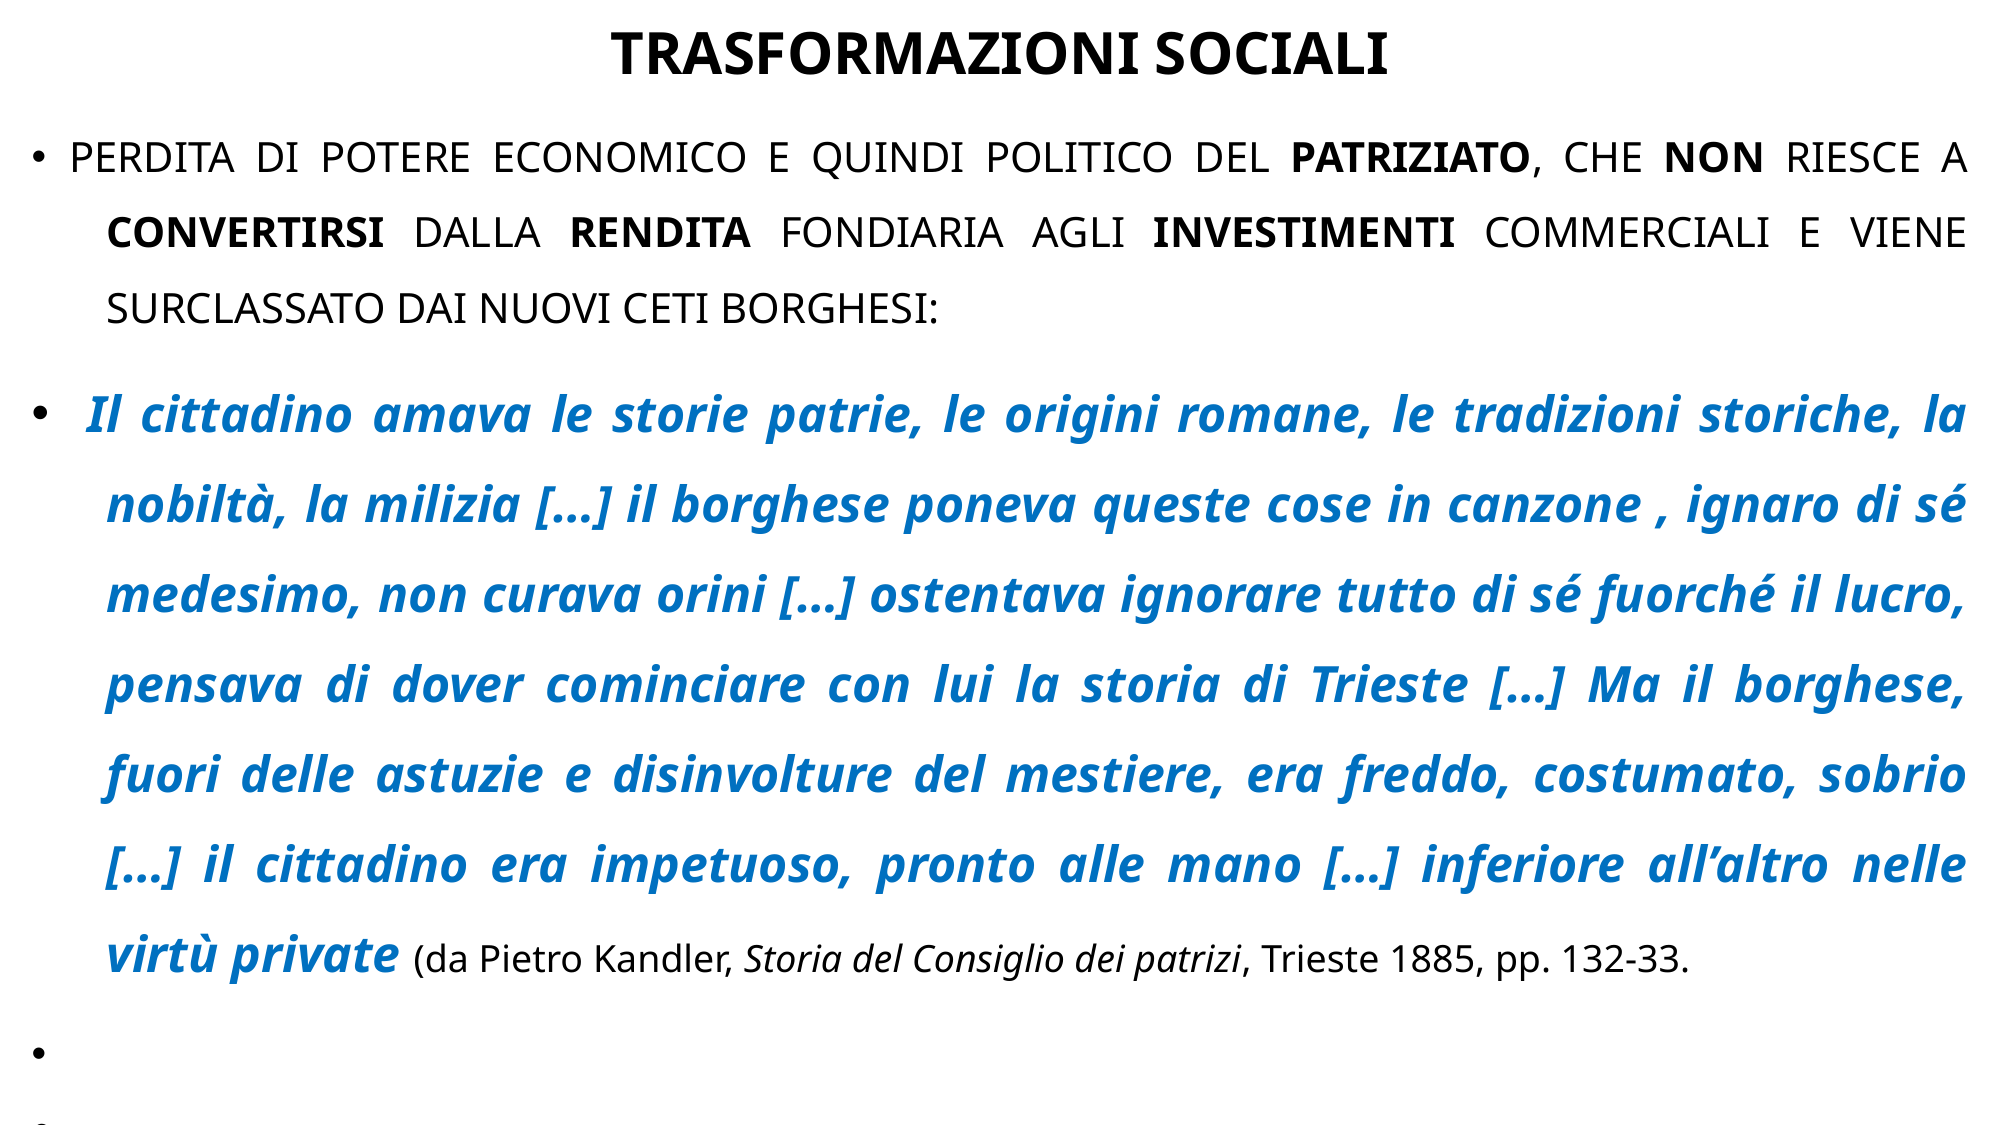

# TRASFORMAZIONI SOCIALI
PERDITA DI POTERE ECONOMICO E QUINDI POLITICO DEL PATRIZIATO, CHE NON RIESCE A CONVERTIRSI DALLA RENDITA FONDIARIA AGLI INVESTIMENTI COMMERCIALI E VIENE SURCLASSATO DAI NUOVI CETI BORGHESI:
 Il cittadino amava le storie patrie, le origini romane, le tradizioni storiche, la nobiltà, la milizia […] il borghese poneva queste cose in canzone , ignaro di sé medesimo, non curava orini […] ostentava ignorare tutto di sé fuorché il lucro, pensava di dover cominciare con lui la storia di Trieste […] Ma il borghese, fuori delle astuzie e disinvolture del mestiere, era freddo, costumato, sobrio […] il cittadino era impetuoso, pronto alle mano […] inferiore all’altro nelle virtù private (da Pietro Kandler, Storia del Consiglio dei patrizi, Trieste 1885, pp. 132-33.